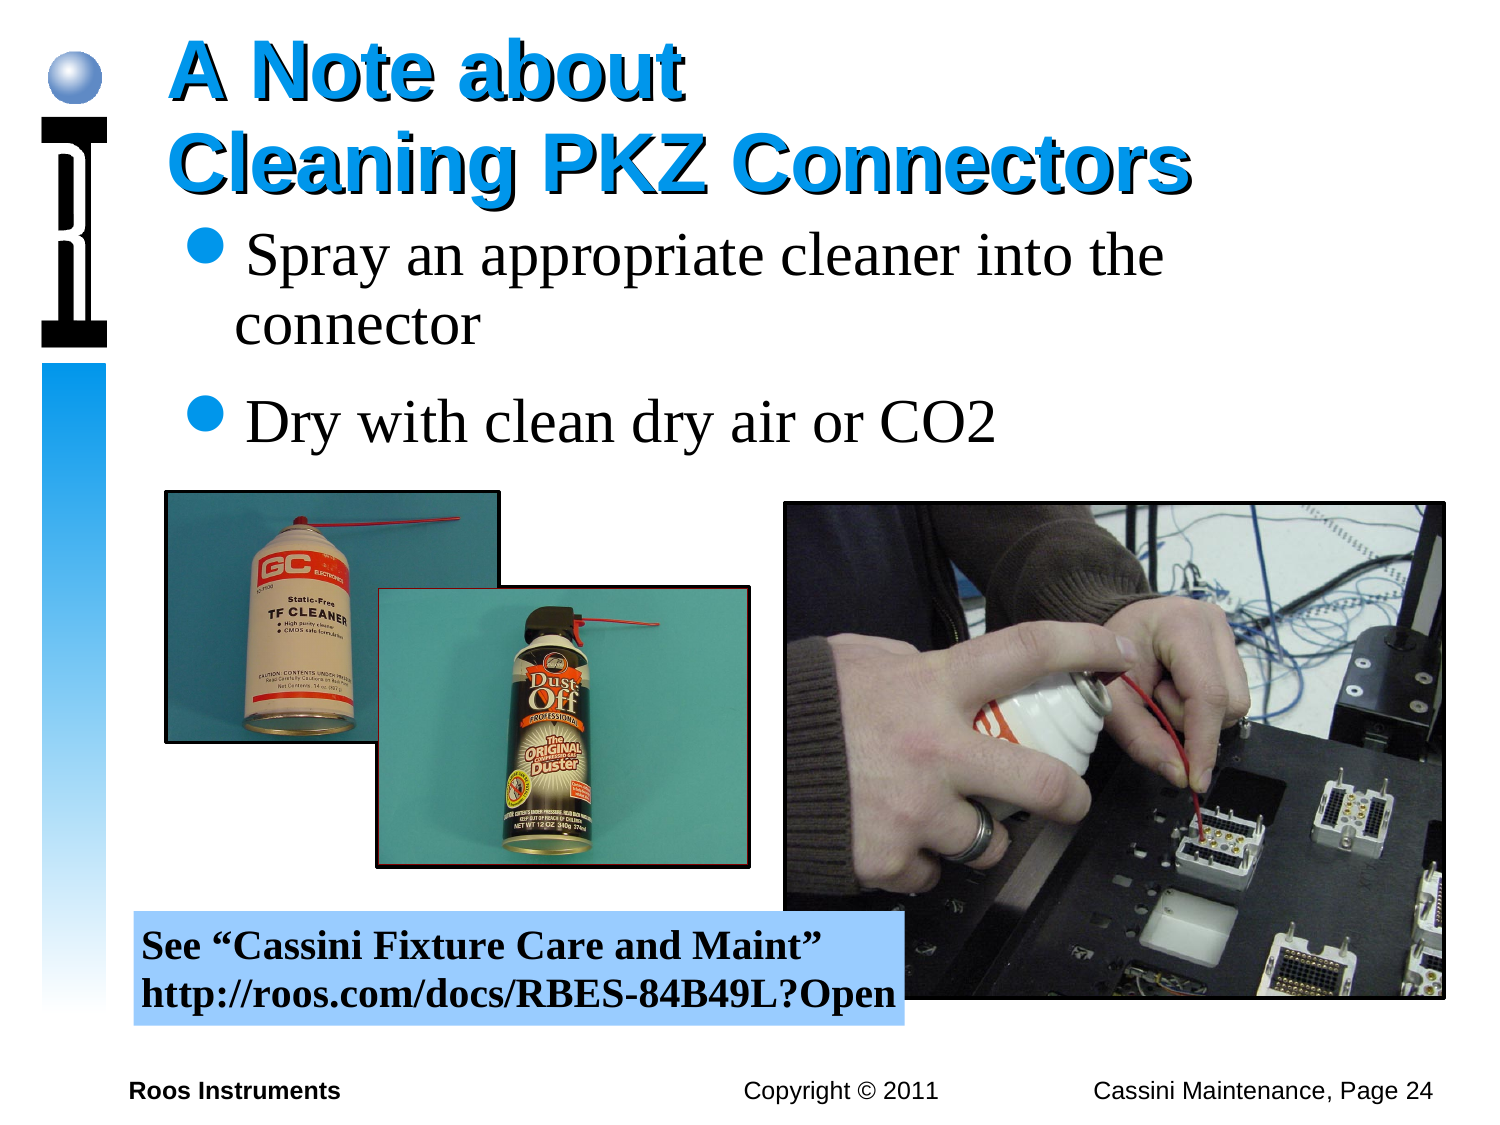

# A Note about Cleaning PKZ Connectors
Spray an appropriate cleaner into the connector
Dry with clean dry air or CO2
See “Cassini Fixture Care and Maint”
http://roos.com/docs/RBES-84B49L?Open